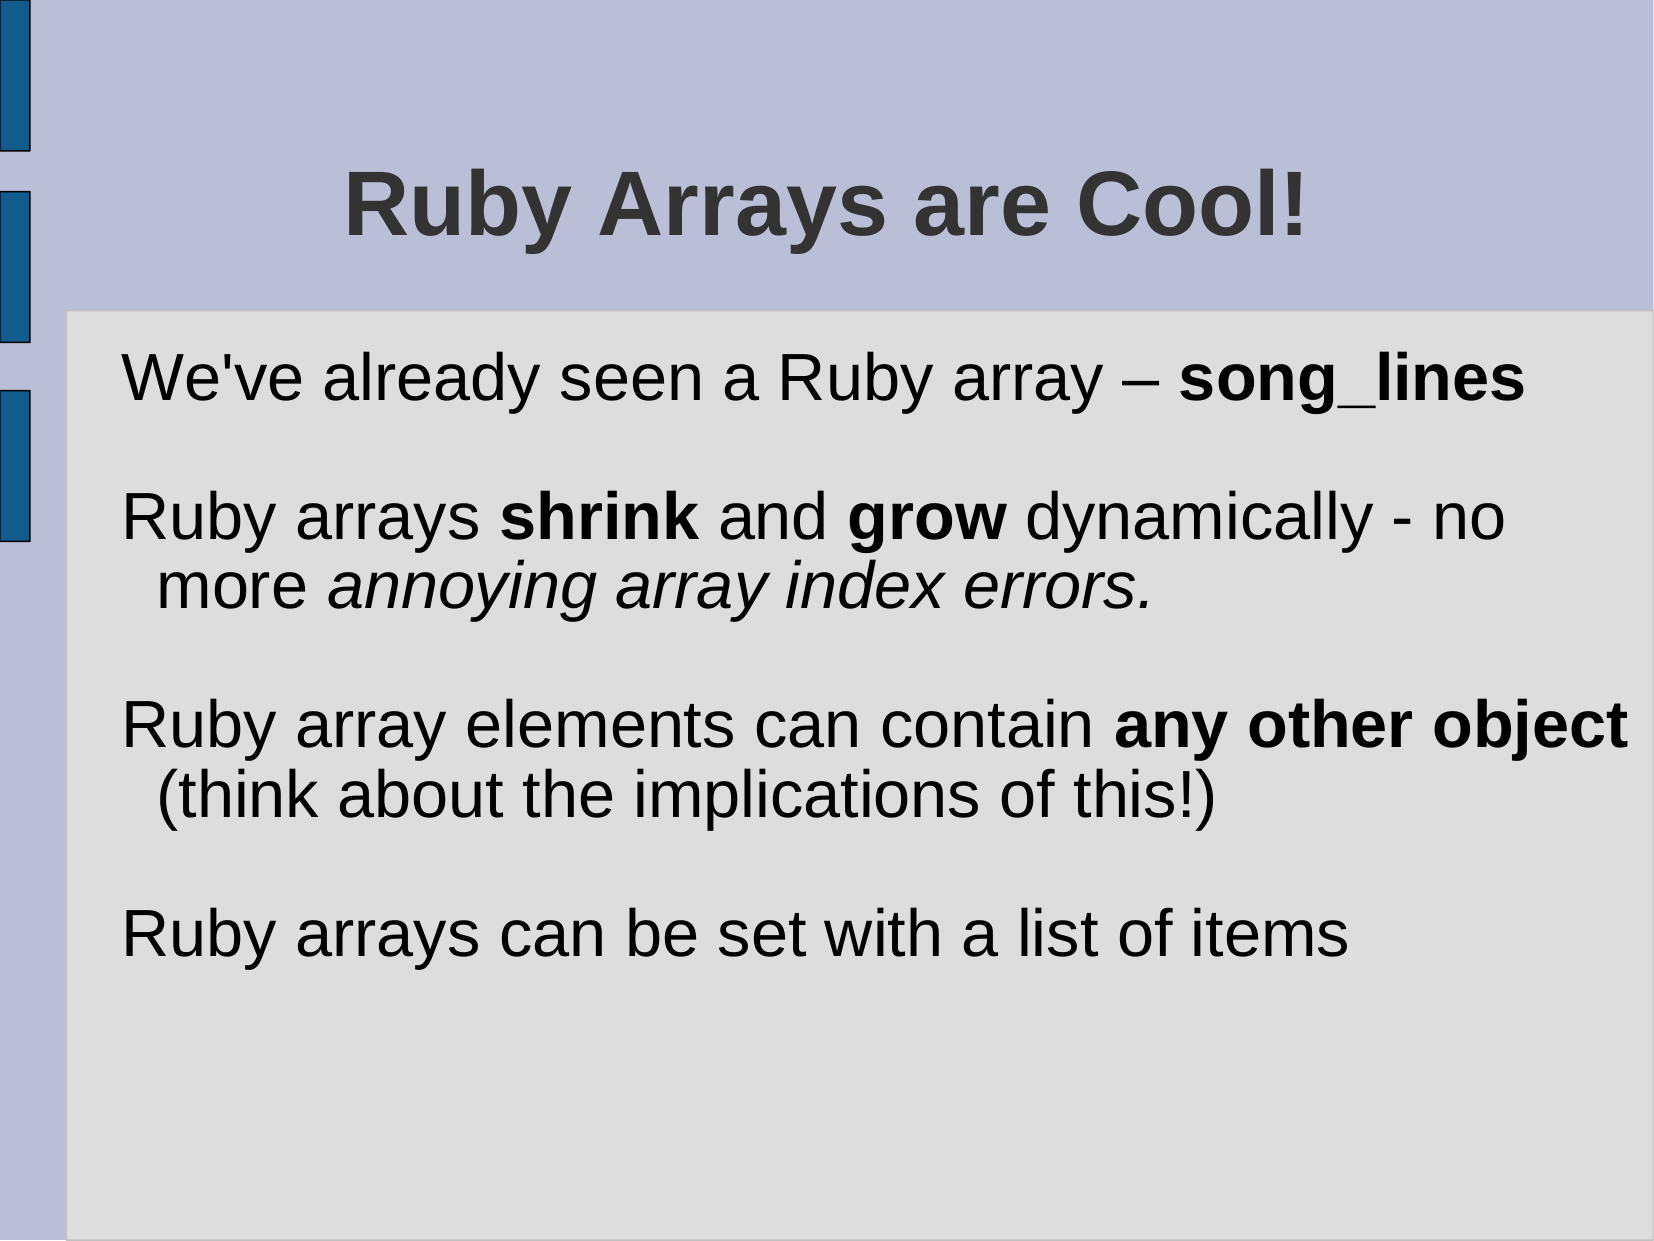

# Ruby Arrays are Cool!
We've already seen a Ruby array – song_lines
Ruby arrays shrink and grow dynamically - no more annoying array index errors.
Ruby array elements can contain any other object (think about the implications of this!)
Ruby arrays can be set with a list of items